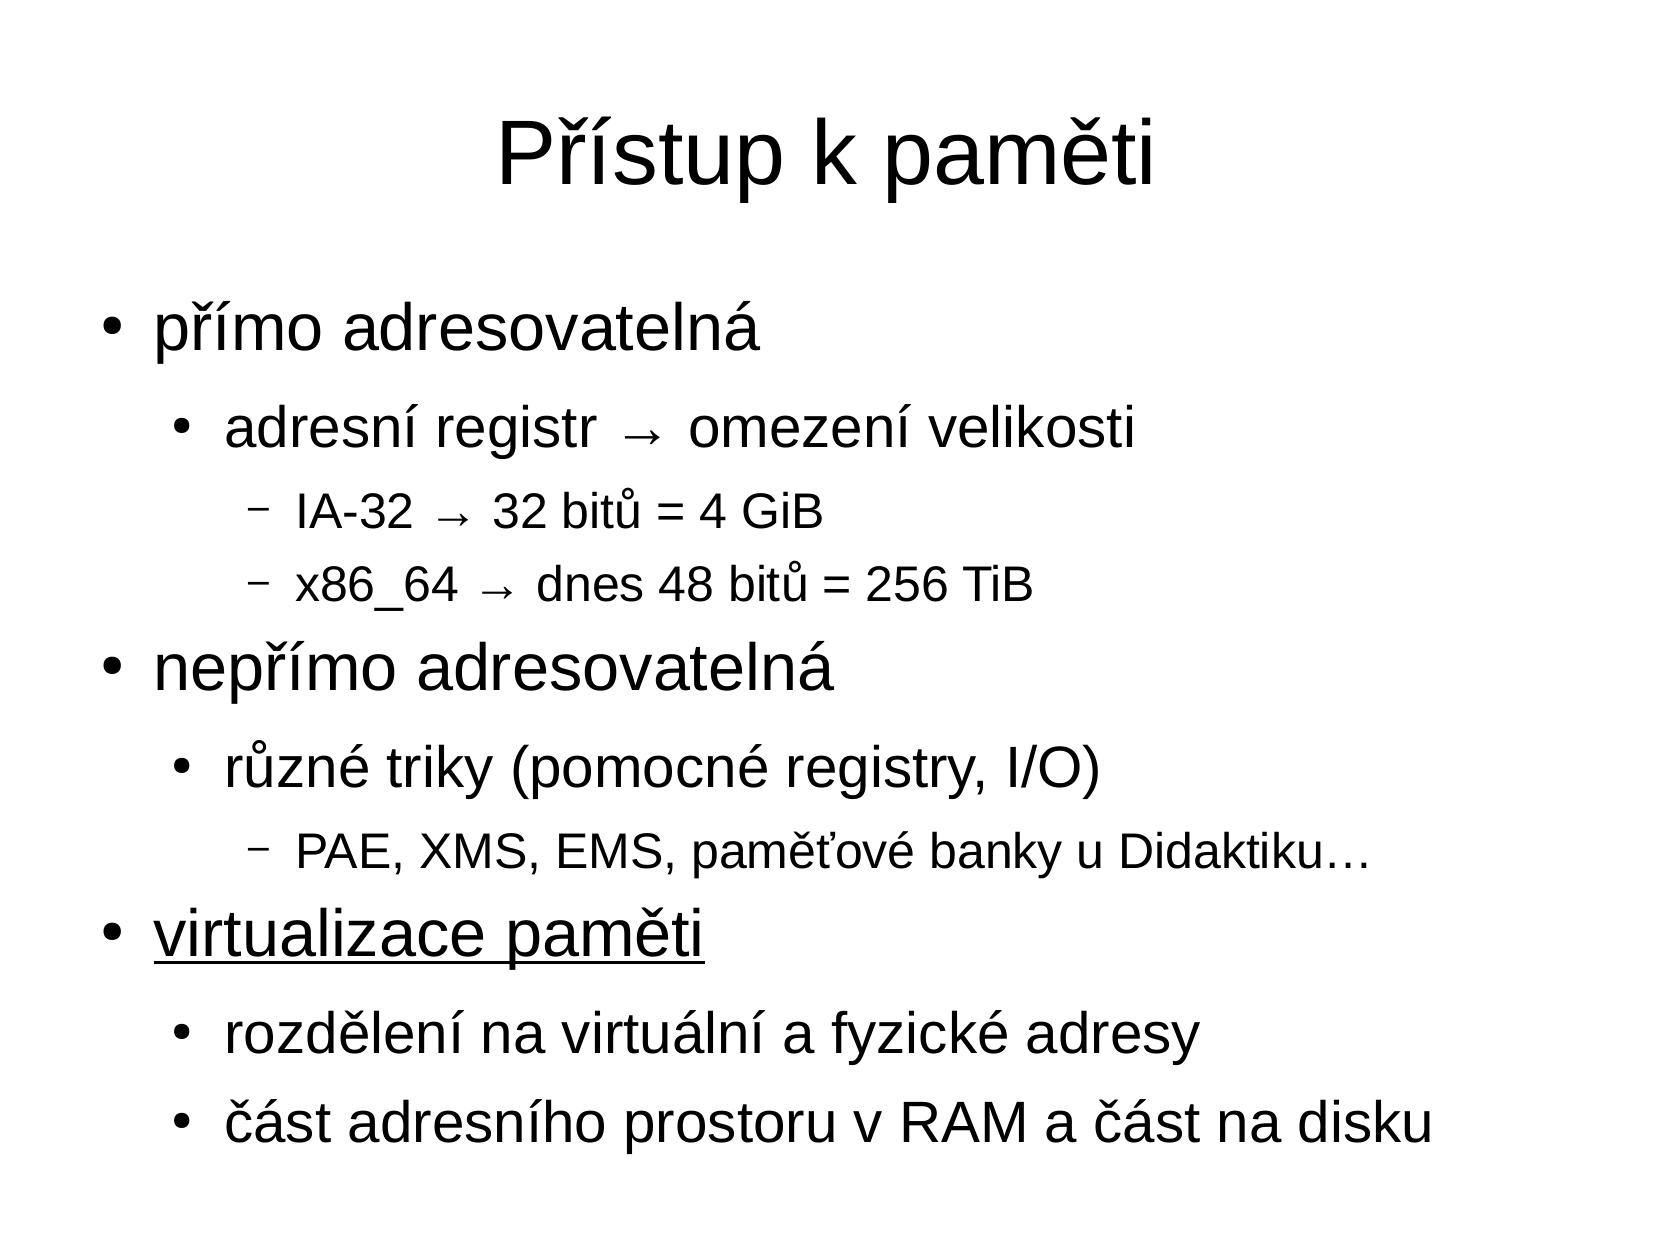

# Přístup k paměti
přímo adresovatelná
adresní registr → omezení velikosti
IA-32 → 32 bitů = 4 GiB
x86_64 → dnes 48 bitů = 256 TiB
nepřímo adresovatelná
různé triky (pomocné registry, I/O)
PAE, XMS, EMS, paměťové banky u Didaktiku…
virtualizace paměti
rozdělení na virtuální a fyzické adresy
část adresního prostoru v RAM a část na disku